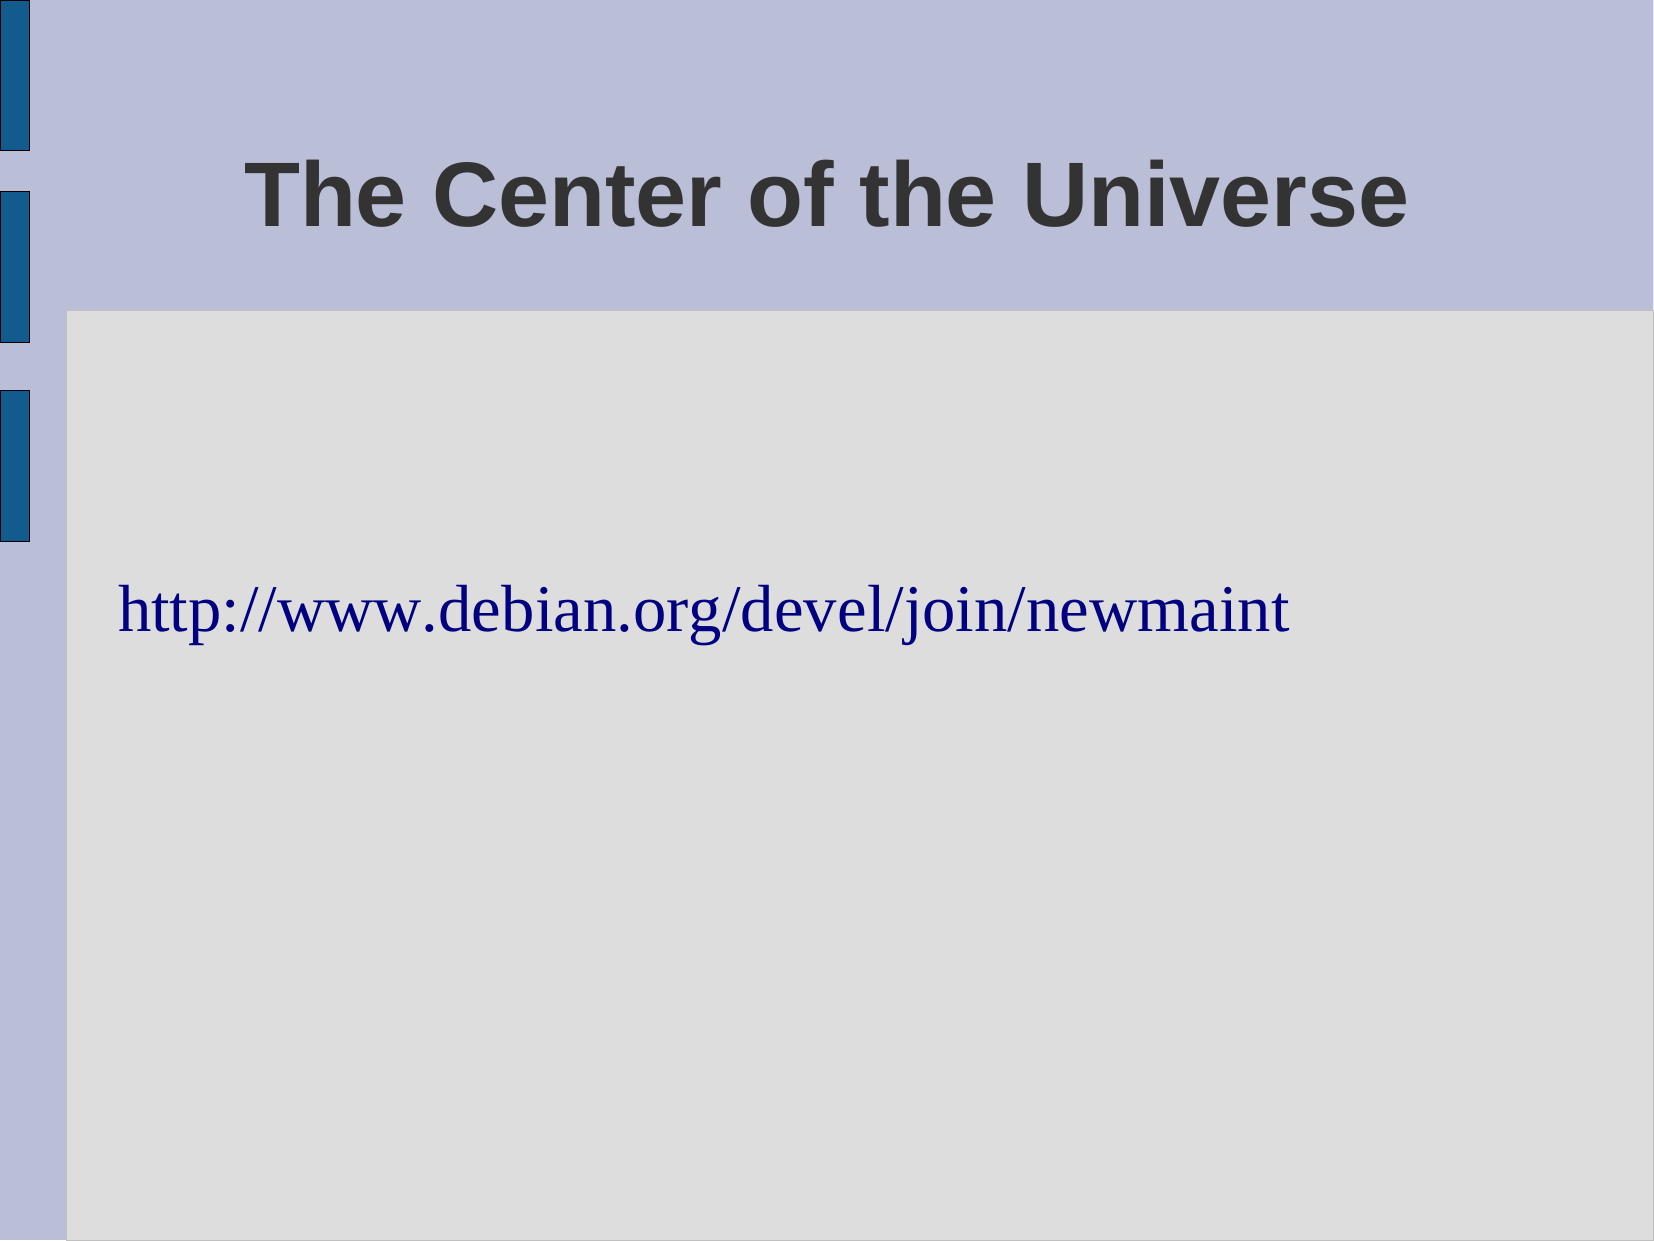

# The Center of the Universe
http://www.debian.org/devel/join/newmaint